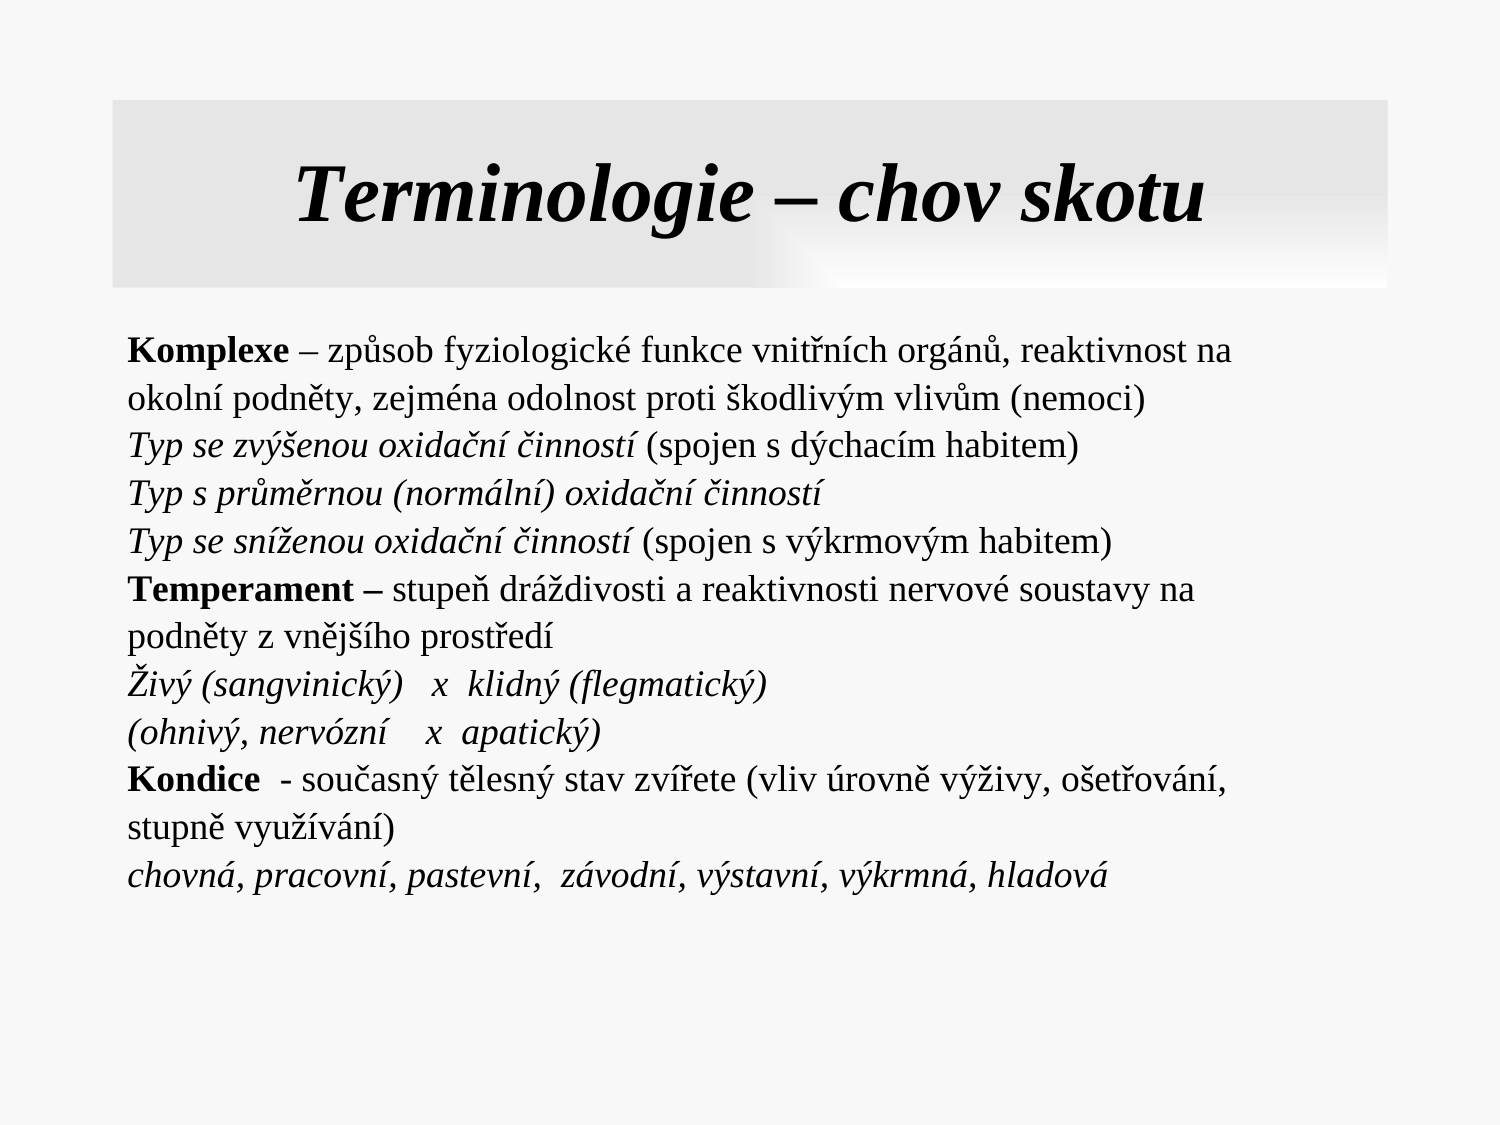

Terminologie – chov skotu
# Komplexe – způsob fyziologické funkce vnitřních orgánů, reaktivnost na
okolní podněty, zejména odolnost proti škodlivým vlivům (nemoci)
Typ se zvýšenou oxidační činností (spojen s dýchacím habitem)
Typ s průměrnou (normální) oxidační činností
Typ se sníženou oxidační činností (spojen s výkrmovým habitem)
Temperament – stupeň dráždivosti a reaktivnosti nervové soustavy na
podněty z vnějšího prostředí
Živý (sangvinický) x klidný (flegmatický)
(ohnivý, nervózní x apatický)
Kondice - současný tělesný stav zvířete (vliv úrovně výživy, ošetřování,
stupně využívání)
chovná, pracovní, pastevní, závodní, výstavní, výkrmná, hladová